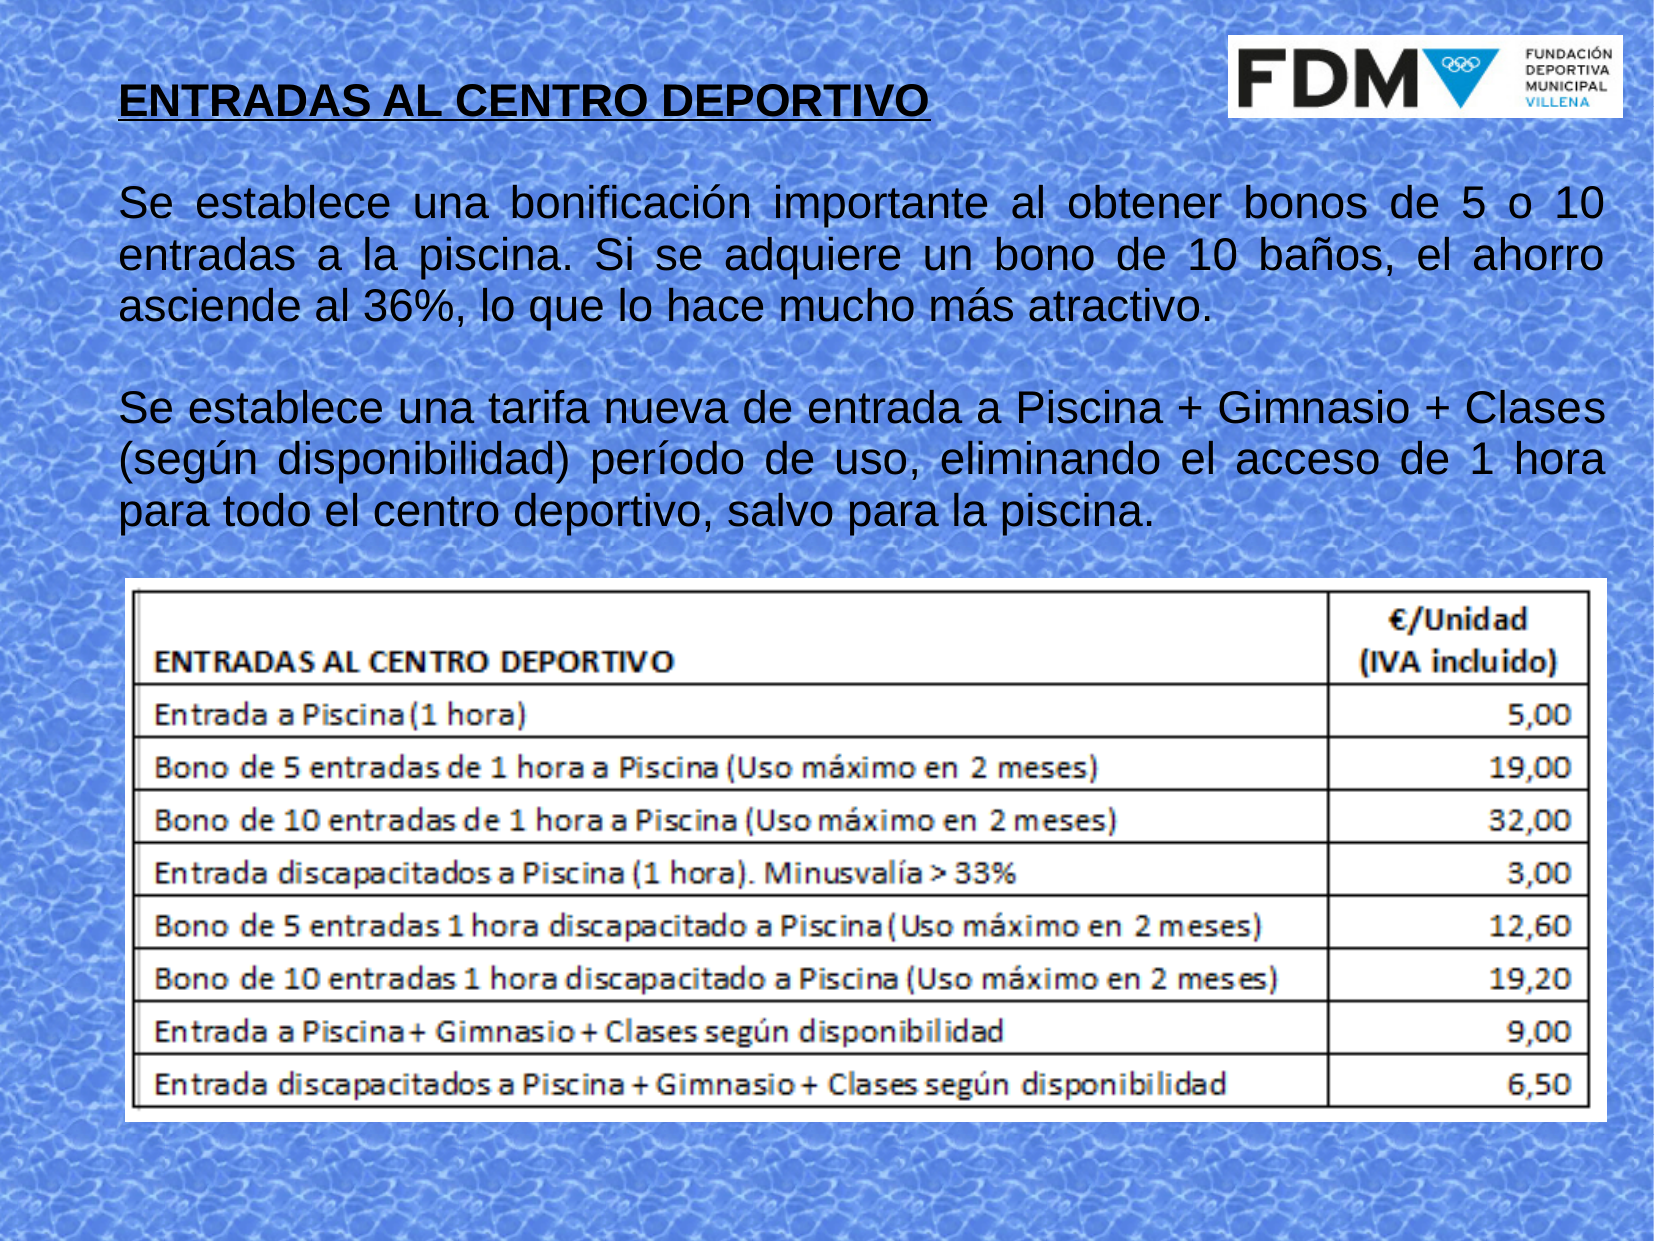

# ENTRADAS AL CENTRO DEPORTIVO
Se establece una bonificación importante al obtener bonos de 5 o 10 entradas a la piscina. Si se adquiere un bono de 10 baños, el ahorro asciende al 36%, lo que lo hace mucho más atractivo.
Se establece una tarifa nueva de entrada a Piscina + Gimnasio + Clases (según disponibilidad) período de uso, eliminando el acceso de 1 hora para todo el centro deportivo, salvo para la piscina.